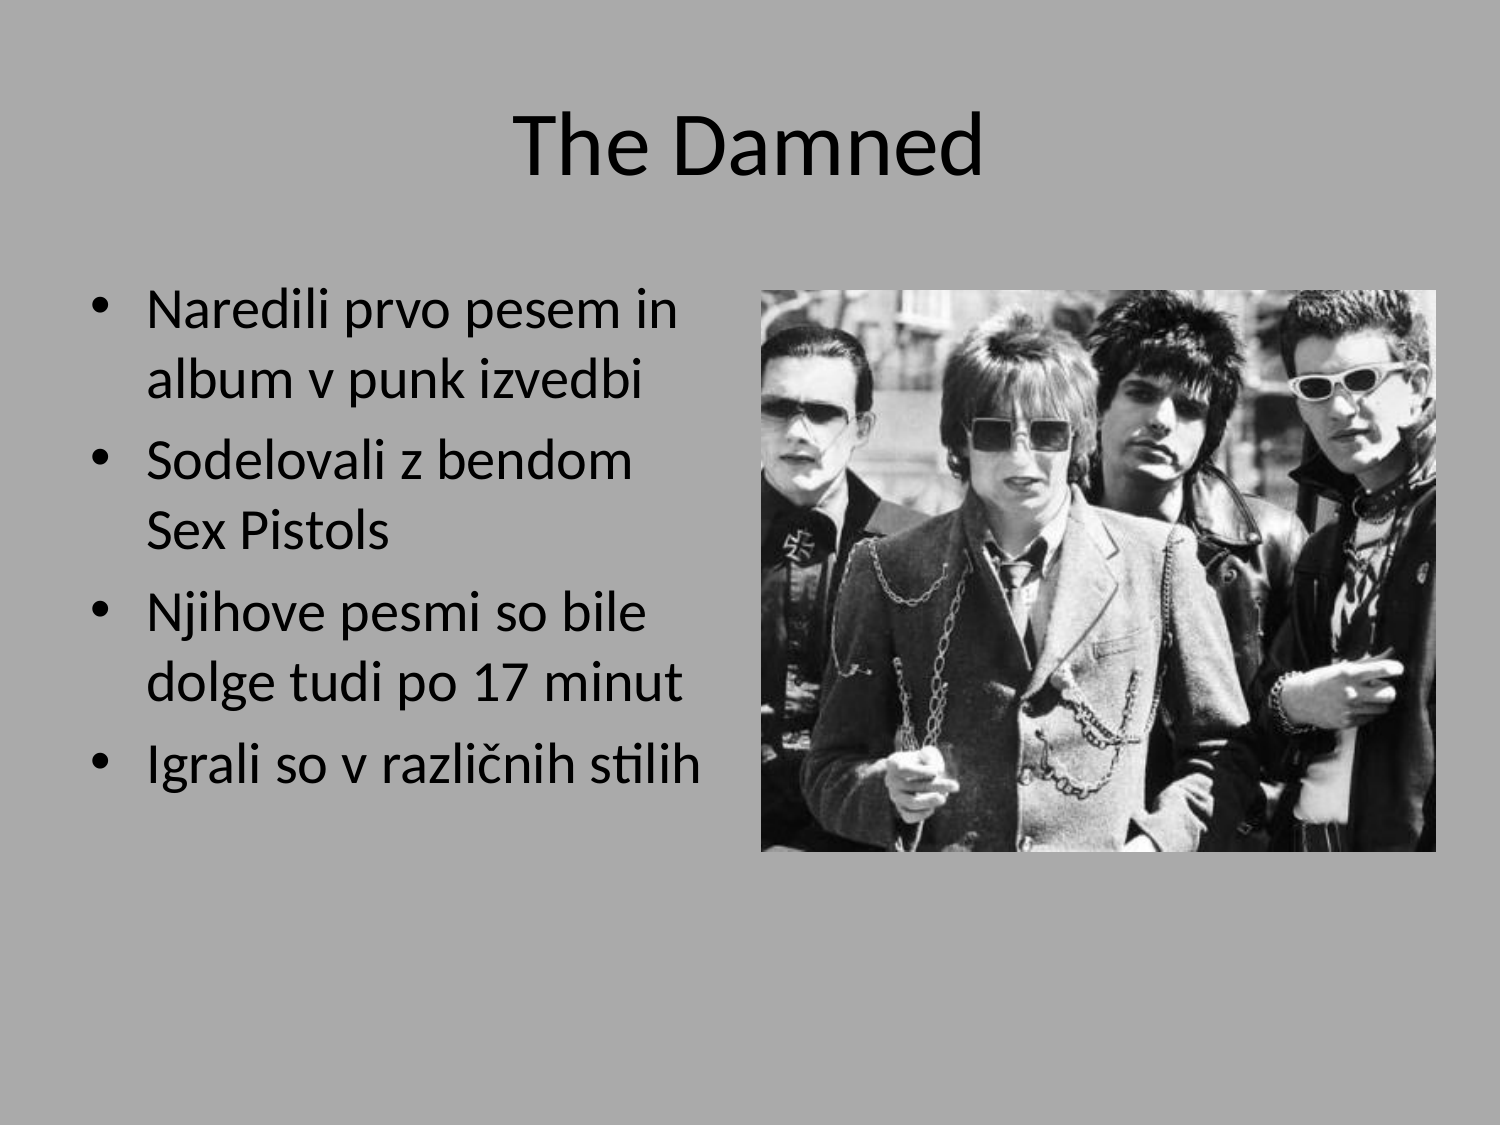

# The Damned
Naredili prvo pesem in album v punk izvedbi
Sodelovali z bendom Sex Pistols
Njihove pesmi so bile dolge tudi po 17 minut
Igrali so v različnih stilih